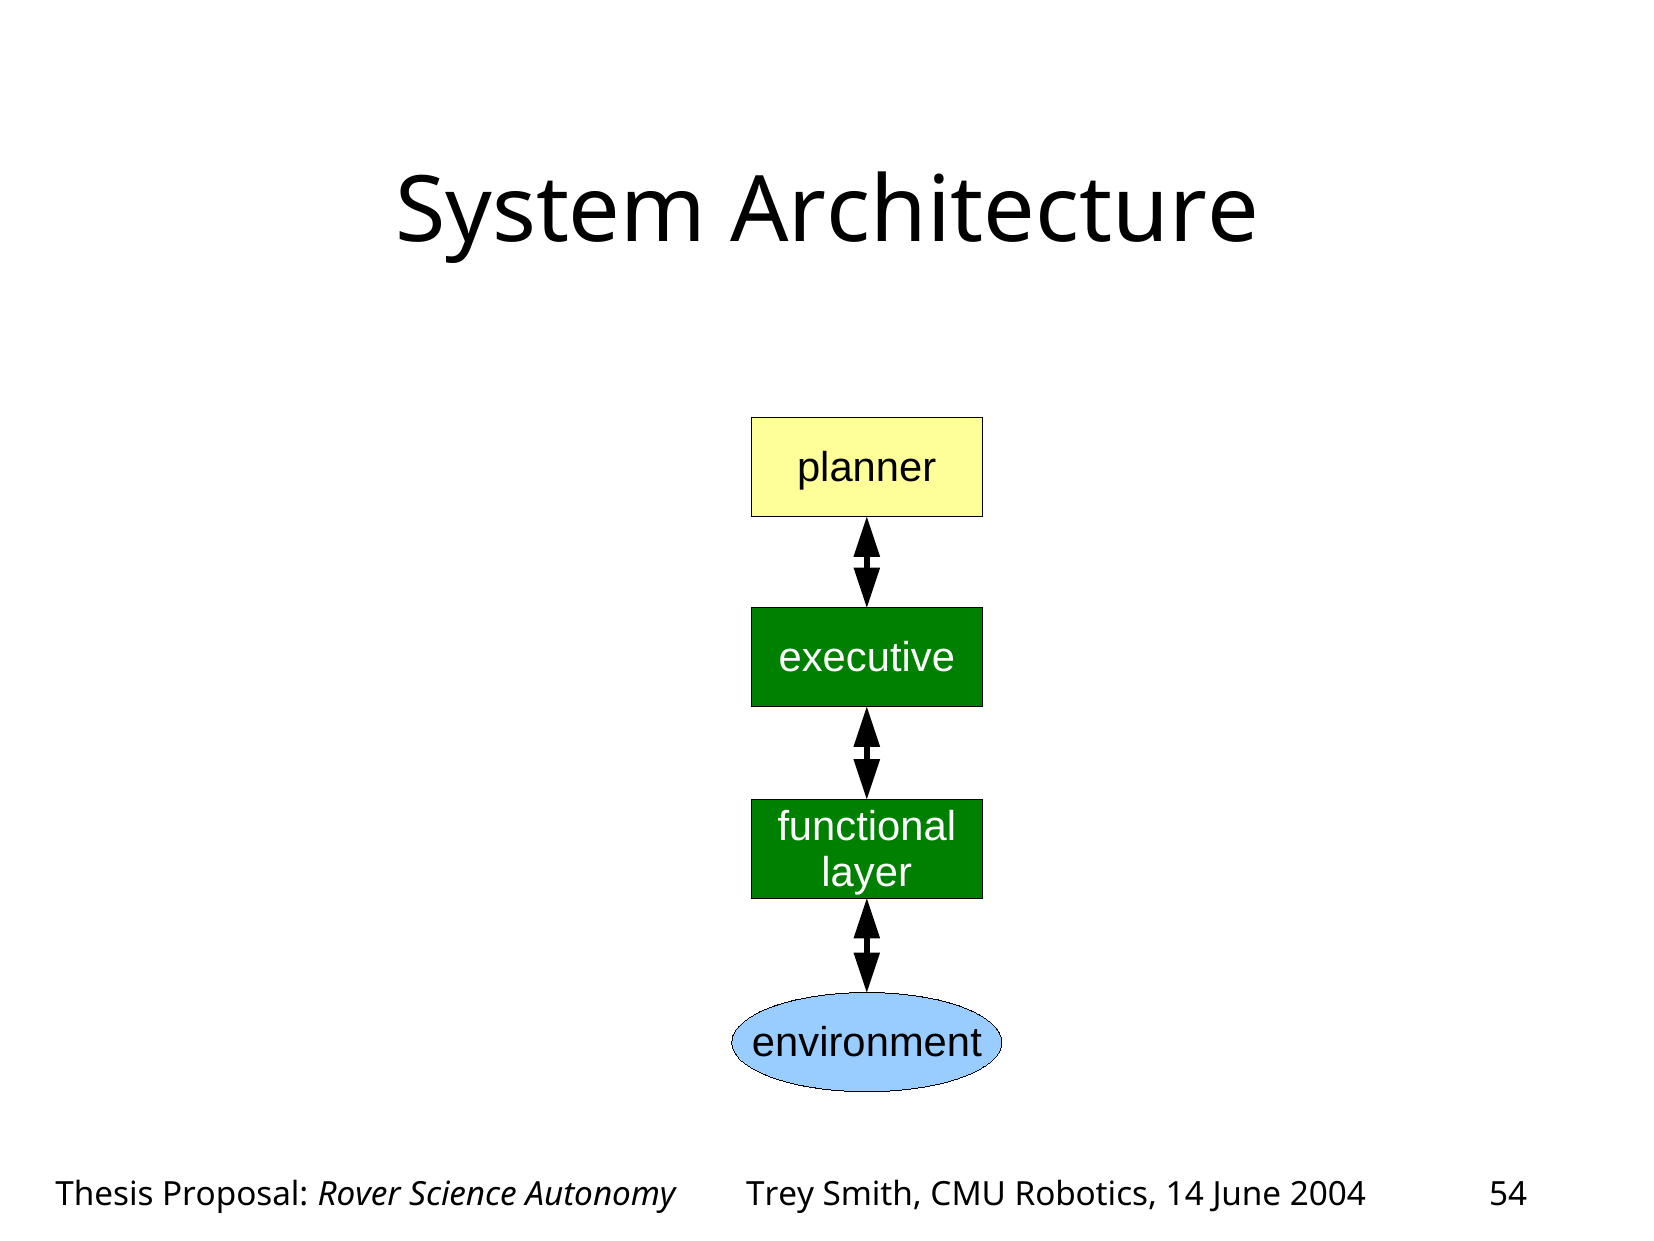

# System Architecture
planner
executive
functional
layer
environment